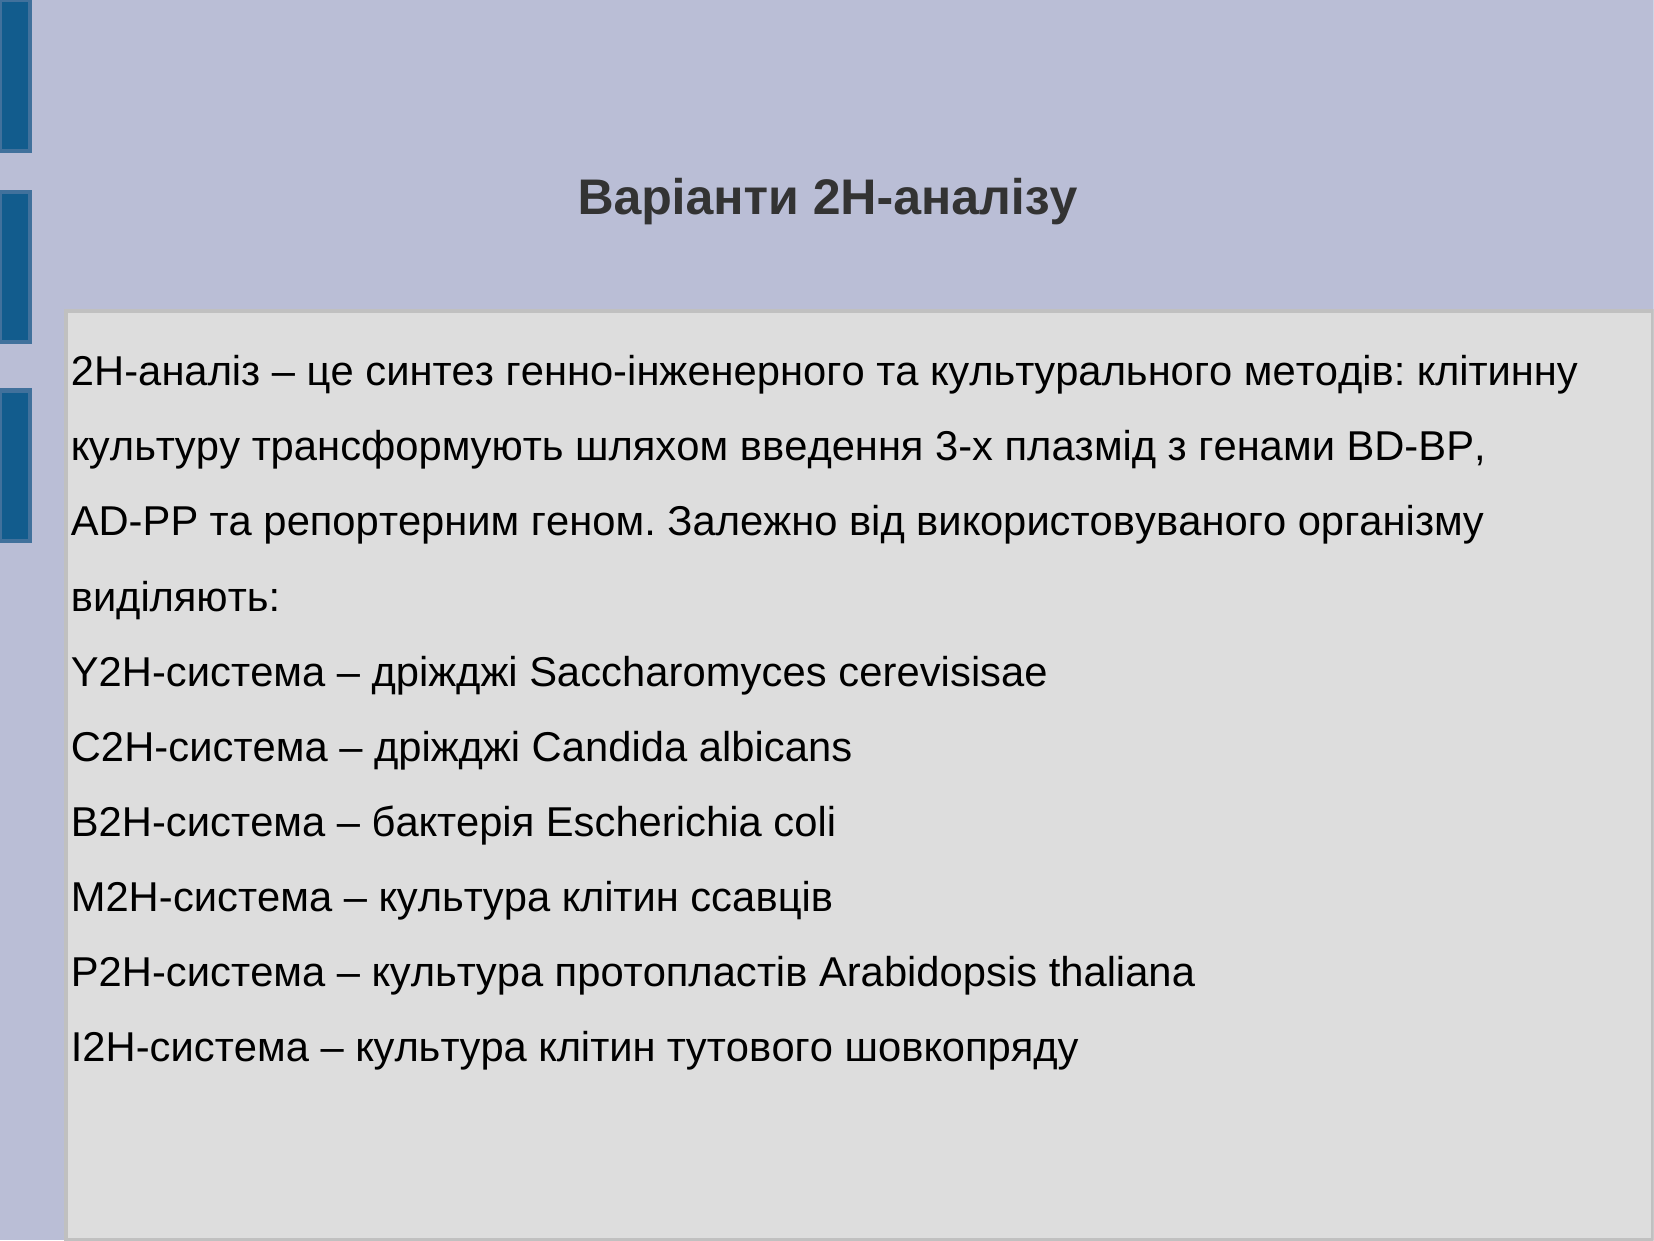

# Варіанти 2H-аналізу
2H-аналіз – це синтез генно-інженерного та культурального методів: клітинну культуру трансформують шляхом введення 3-х плазмід з генами BD-BP,
AD-PP та репортерним геном. Залежно від використовуваного організму виділяють:
Y2H-система – дріжджі Saccharomyces cerevisisae
C2H-система – дріжджі Candida albicans
B2H-система – бактерія Escherichia coli
M2H-система – культура клітин ссавців
P2H-система – культура протопластів Arabidopsis thaliana
I2H-система – культура клітин тутового шовкопряду